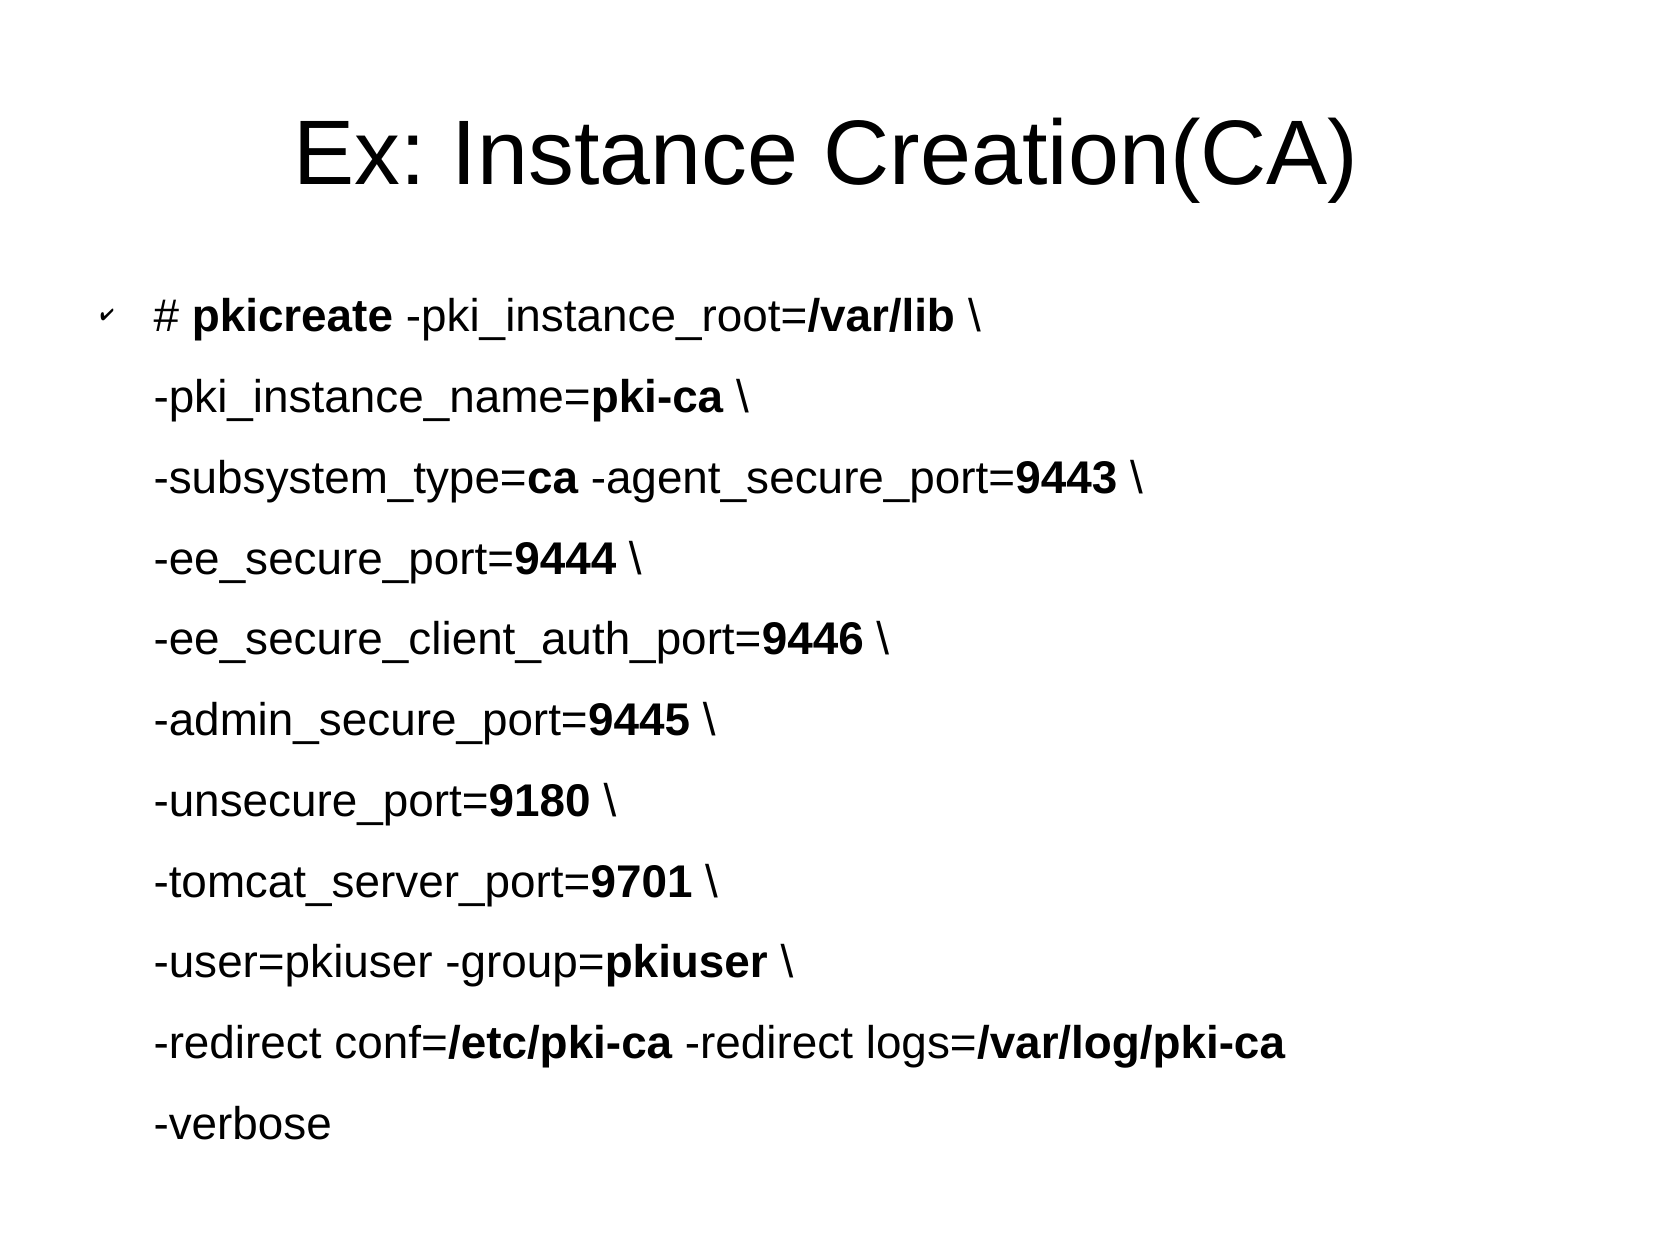

# Ex: Instance Creation(CA)
# pkicreate -pki_instance_root=/var/lib \
-pki_instance_name=pki-ca \
-subsystem_type=ca -agent_secure_port=9443 \
-ee_secure_port=9444 \
-ee_secure_client_auth_port=9446 \
-admin_secure_port=9445 \
-unsecure_port=9180 \
-tomcat_server_port=9701 \
-user=pkiuser -group=pkiuser \
-redirect conf=/etc/pki-ca -redirect logs=/var/log/pki-ca
-verbose